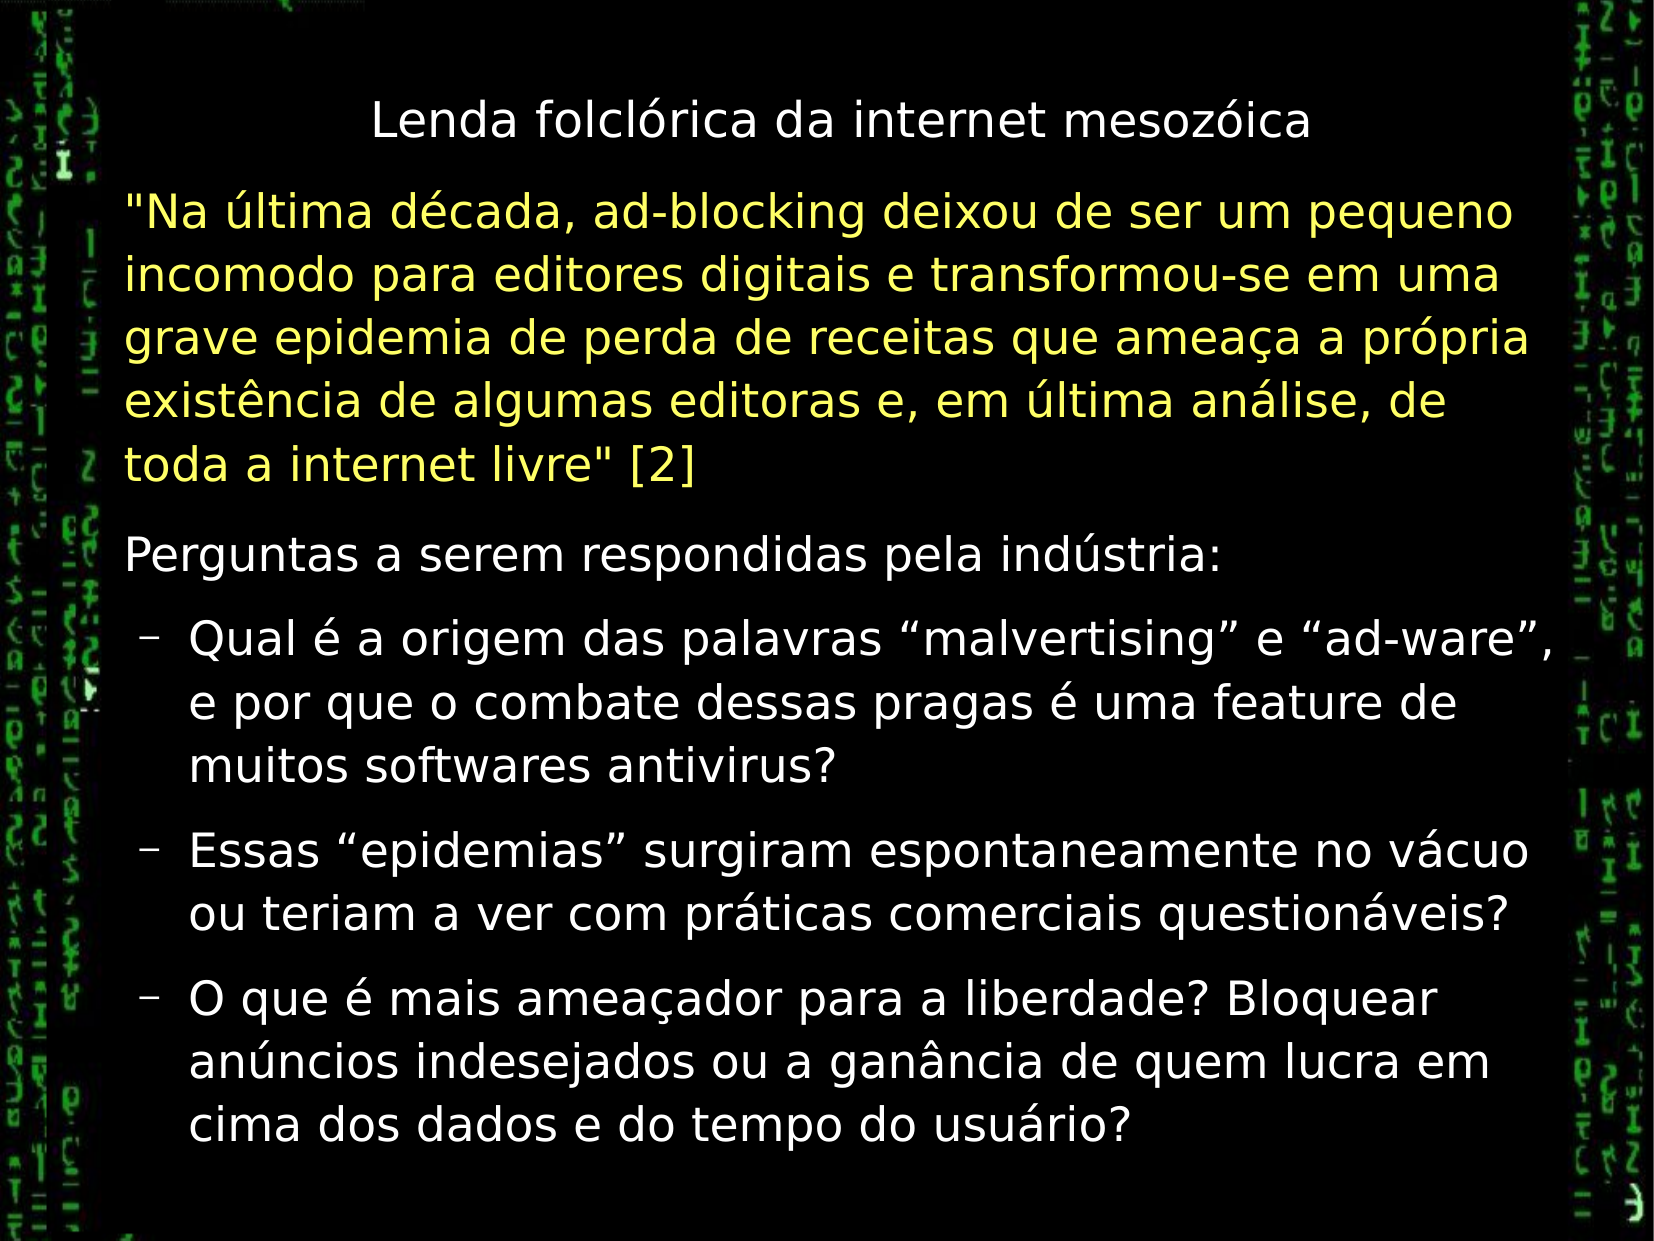

# Lenda folclórica da internet mesozóica
"Na última década, ad-blocking deixou de ser um pequeno incomodo para editores digitais e transformou-se em uma grave epidemia de perda de receitas que ameaça a própria existência de algumas editoras e, em última análise, de toda a internet livre" [2]
Perguntas a serem respondidas pela indústria:
Qual é a origem das palavras “malvertising” e “ad-ware”, e por que o combate dessas pragas é uma feature de muitos softwares antivirus?
Essas “epidemias” surgiram espontaneamente no vácuo ou teriam a ver com práticas comerciais questionáveis?
O que é mais ameaçador para a liberdade? Bloquear anúncios indesejados ou a ganância de quem lucra em cima dos dados e do tempo do usuário?